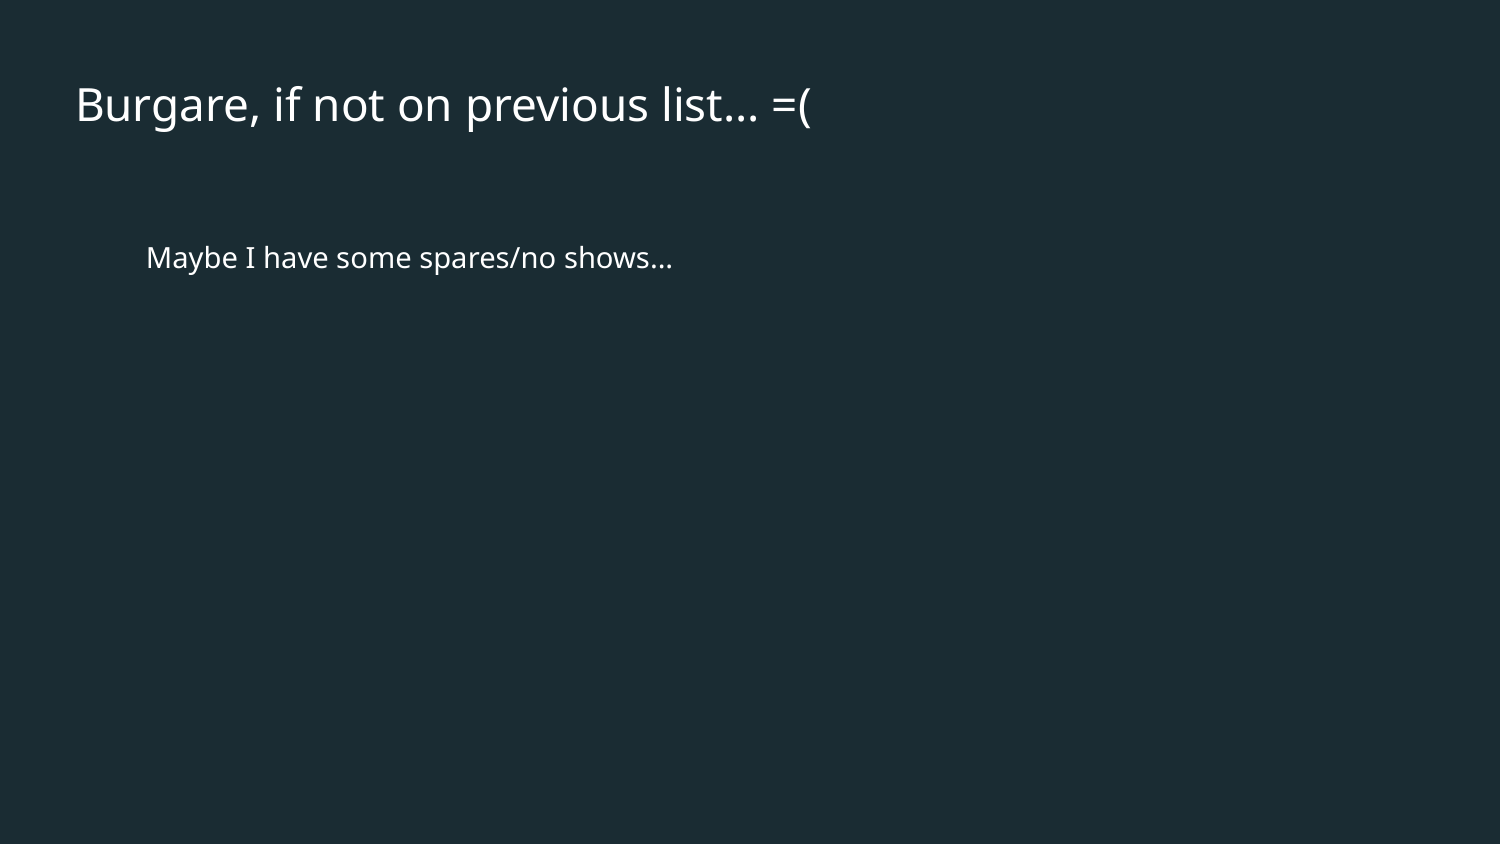

# Burgare, if not on previous list... =(
Maybe I have some spares/no shows...